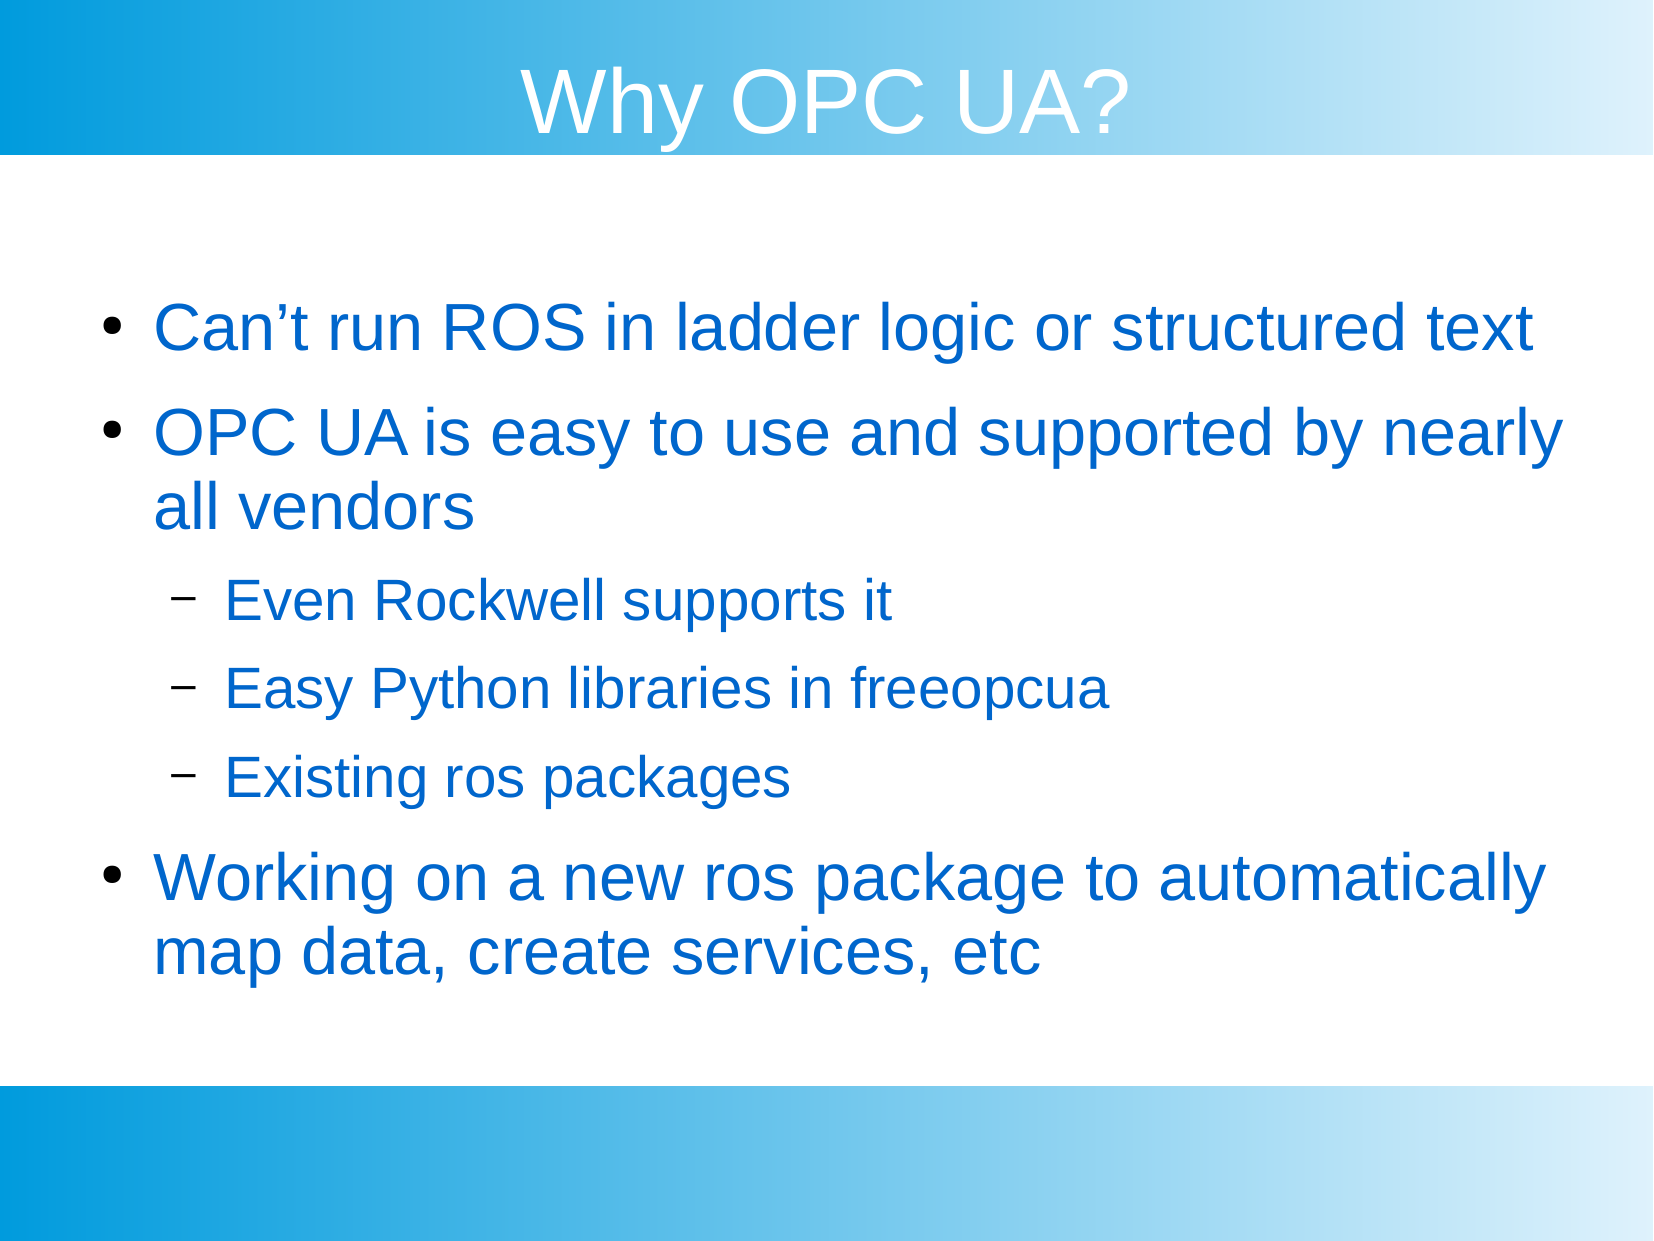

# Why OPC UA?
Can’t run ROS in ladder logic or structured text
OPC UA is easy to use and supported by nearly all vendors
Even Rockwell supports it
Easy Python libraries in freeopcua
Existing ros packages
Working on a new ros package to automatically map data, create services, etc